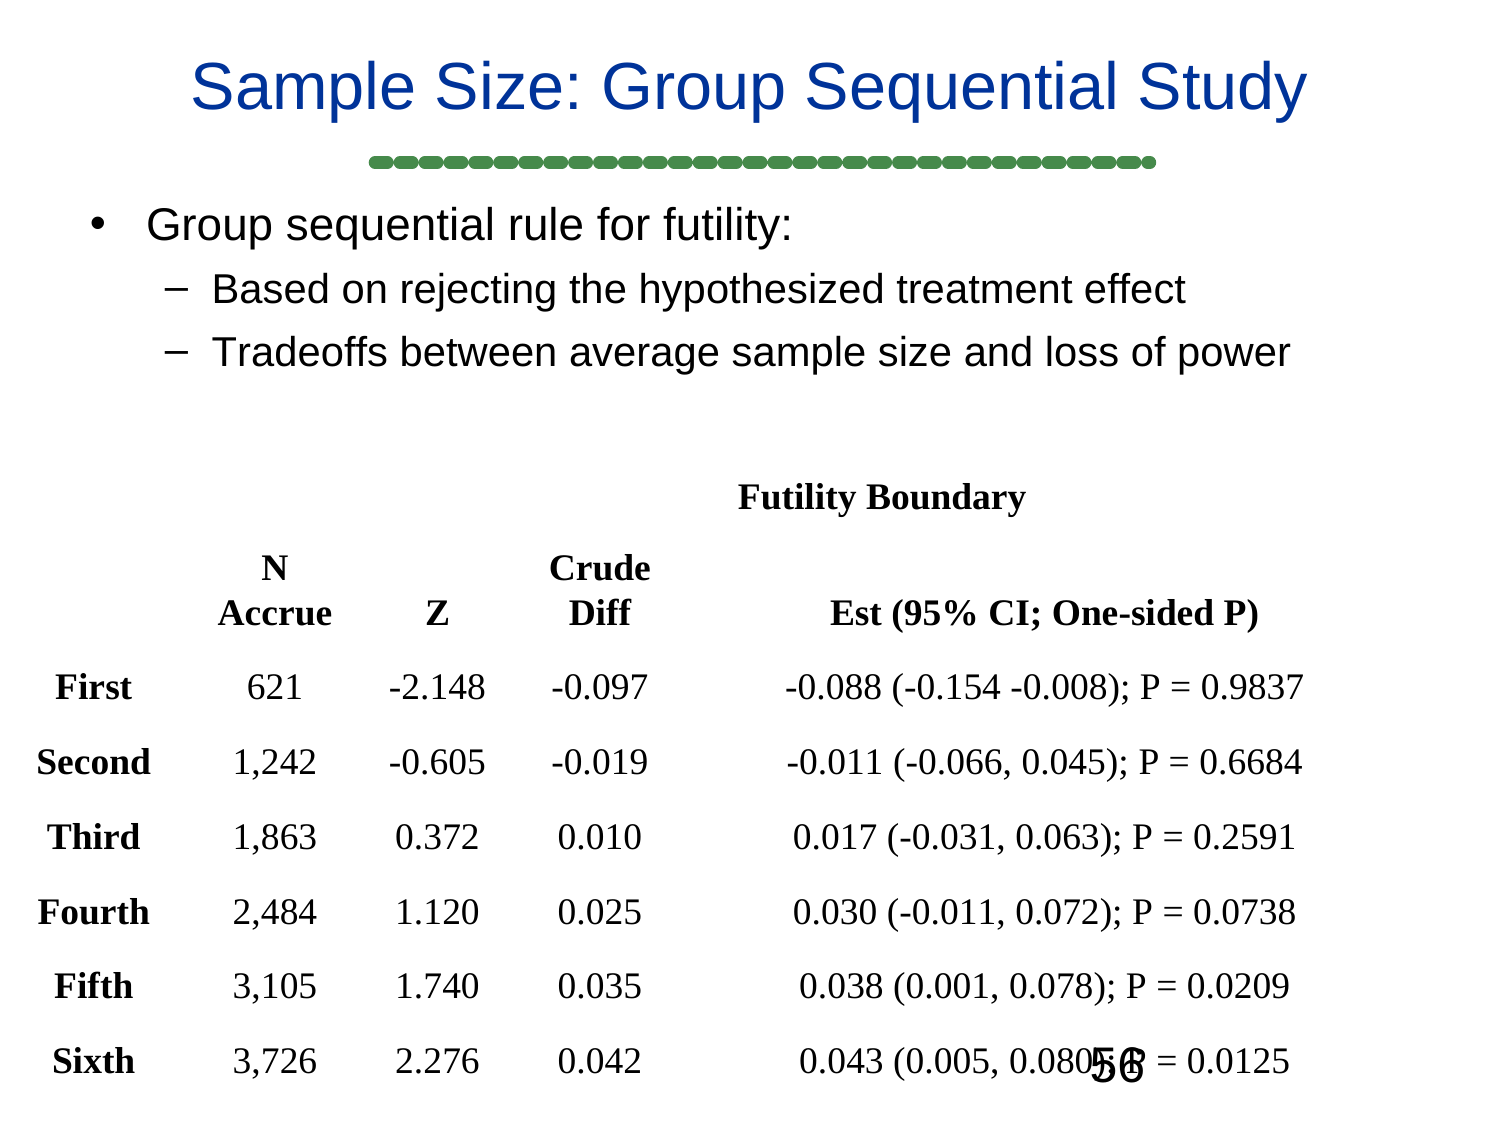

# Sample Size: Group Sequential Study
Group sequential rule for futility:
Based on rejecting the hypothesized treatment effect
Tradeoffs between average sample size and loss of power
| | | Futility Boundary | | |
| --- | --- | --- | --- | --- |
| | N Accrue | Z | Crude Diff | Est (95% CI; One-sided P) |
| First | 621 | -2.148 | -0.097 | -0.088 (-0.154 -0.008); P = 0.9837 |
| Second | 1,242 | -0.605 | -0.019 | -0.011 (-0.066, 0.045); P = 0.6684 |
| Third | 1,863 | 0.372 | 0.010 | 0.017 (-0.031, 0.063); P = 0.2591 |
| Fourth | 2,484 | 1.120 | 0.025 | 0.030 (-0.011, 0.072); P = 0.0738 |
| Fifth | 3,105 | 1.740 | 0.035 | 0.038 (0.001, 0.078); P = 0.0209 |
| Sixth | 3,726 | 2.276 | 0.042 | 0.043 (0.005, 0.080); P = 0.0125 |
56